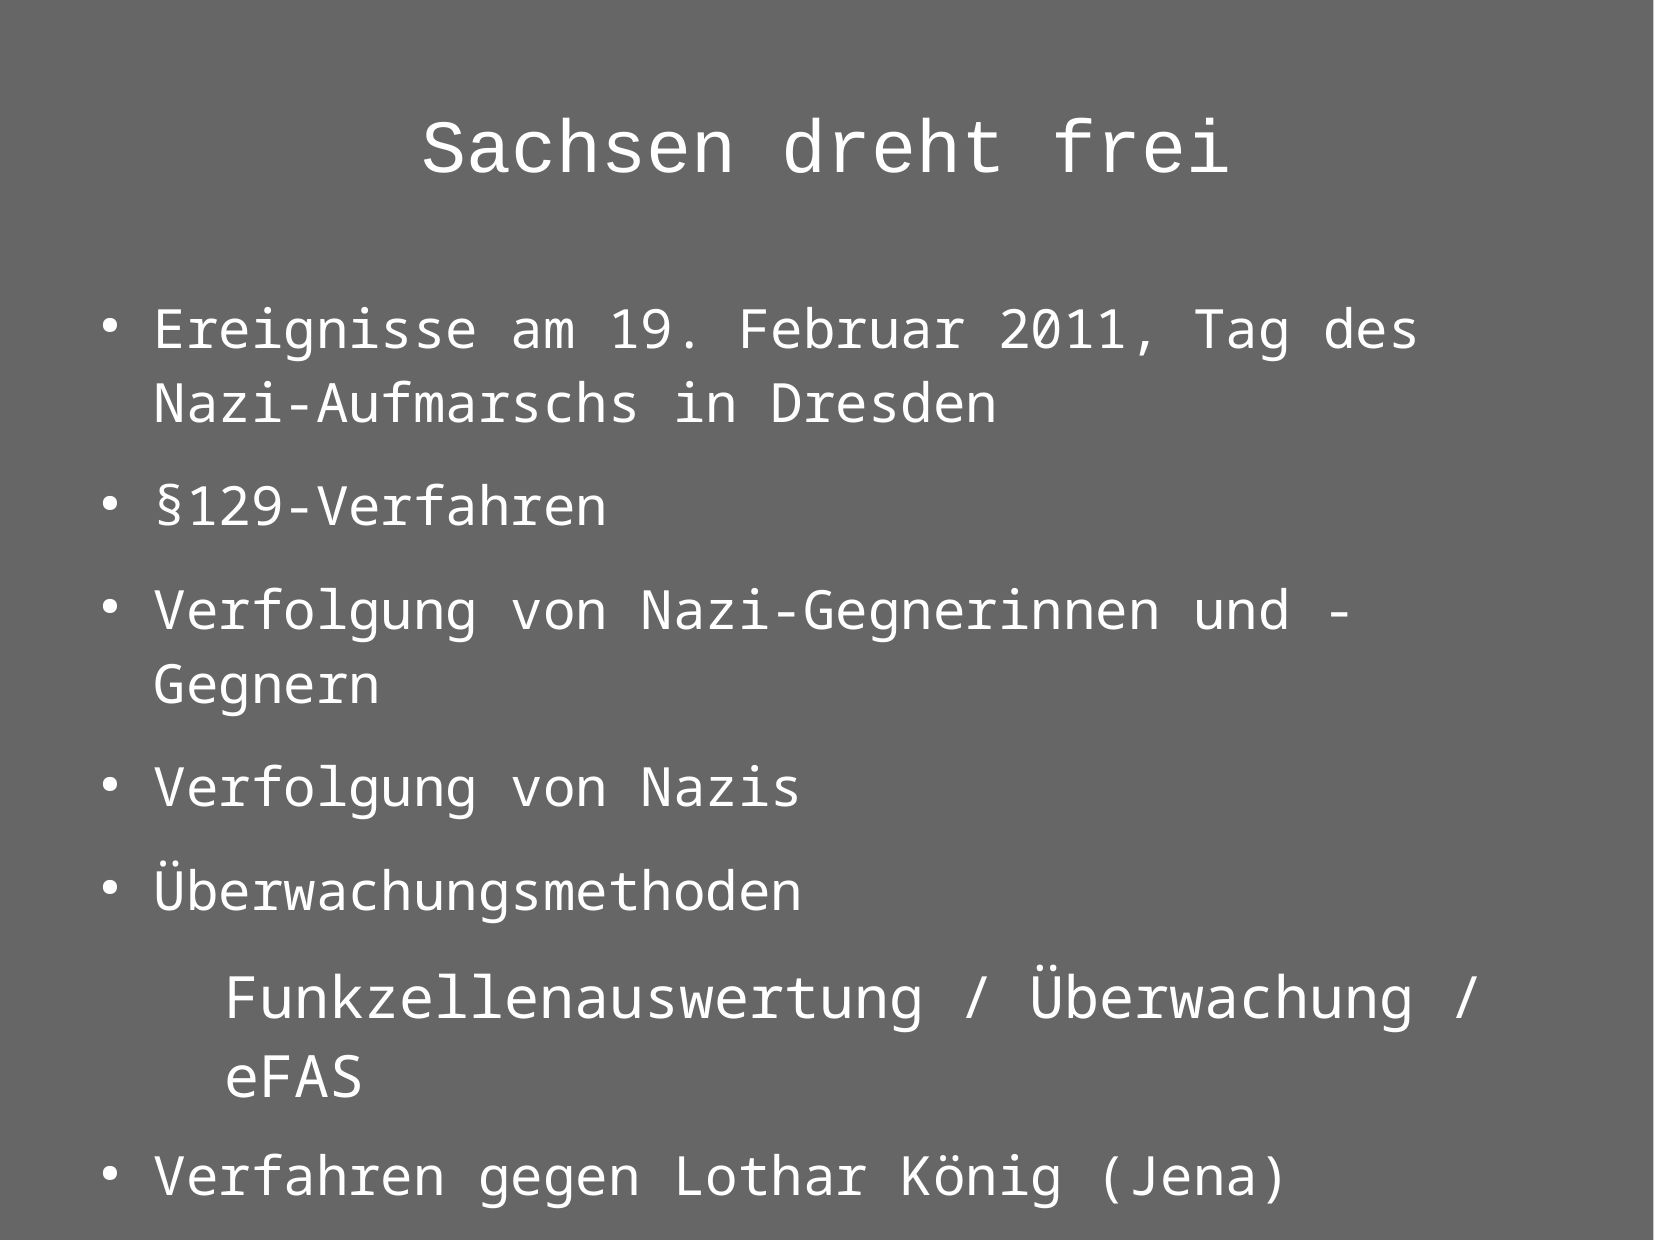

# Sachsen dreht frei
Ereignisse am 19. Februar 2011, Tag des Nazi-Aufmarschs in Dresden
§129-Verfahren
Verfolgung von Nazi-Gegnerinnen und -Gegnern
Verfolgung von Nazis
Überwachungsmethoden
Funkzellenauswertung / Überwachung / eFAS
Verfahren gegen Lothar König (Jena)